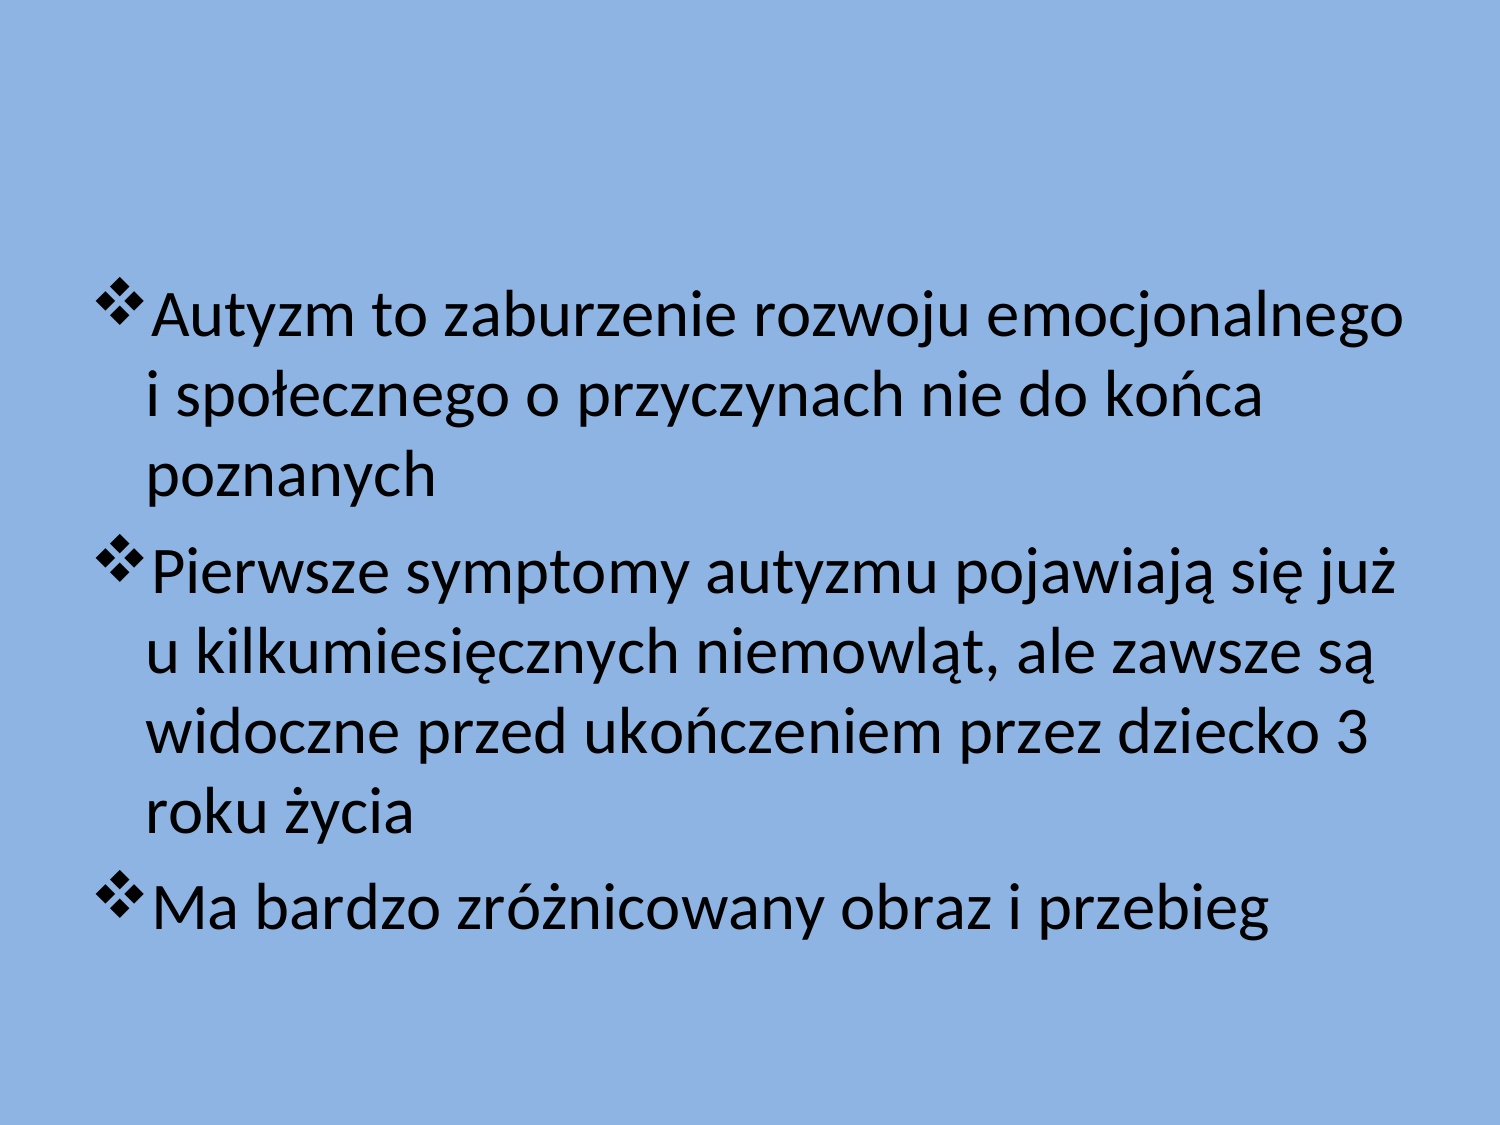

Autyzm to zaburzenie rozwoju emocjonalnego i społecznego o przyczynach nie do końca poznanych
Pierwsze symptomy autyzmu pojawiają się już u kilkumiesięcznych niemowląt, ale zawsze są widoczne przed ukończeniem przez dziecko 3 roku życia
Ma bardzo zróżnicowany obraz i przebieg